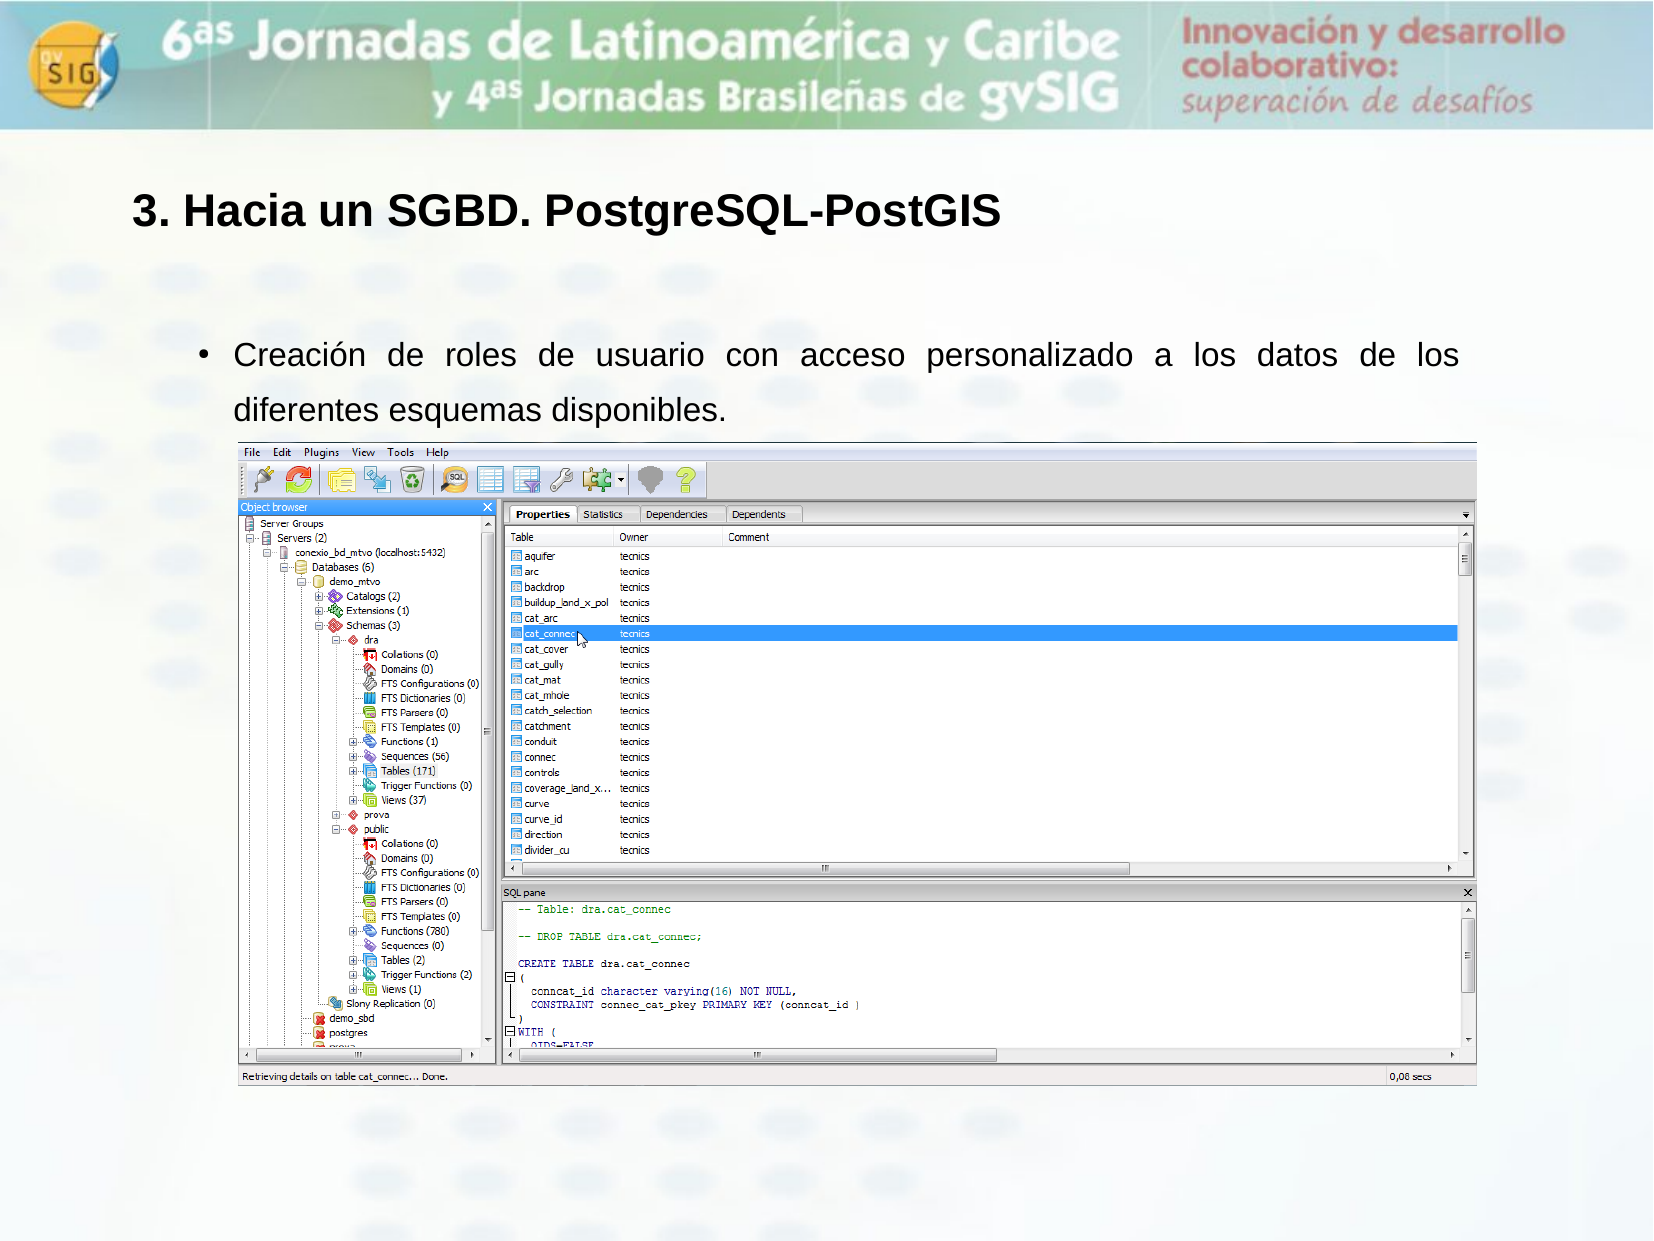

3. Hacia un SGBD. PostgreSQL-PostGIS
Creación de roles de usuario con acceso personalizado a los datos de los diferentes esquemas disponibles.